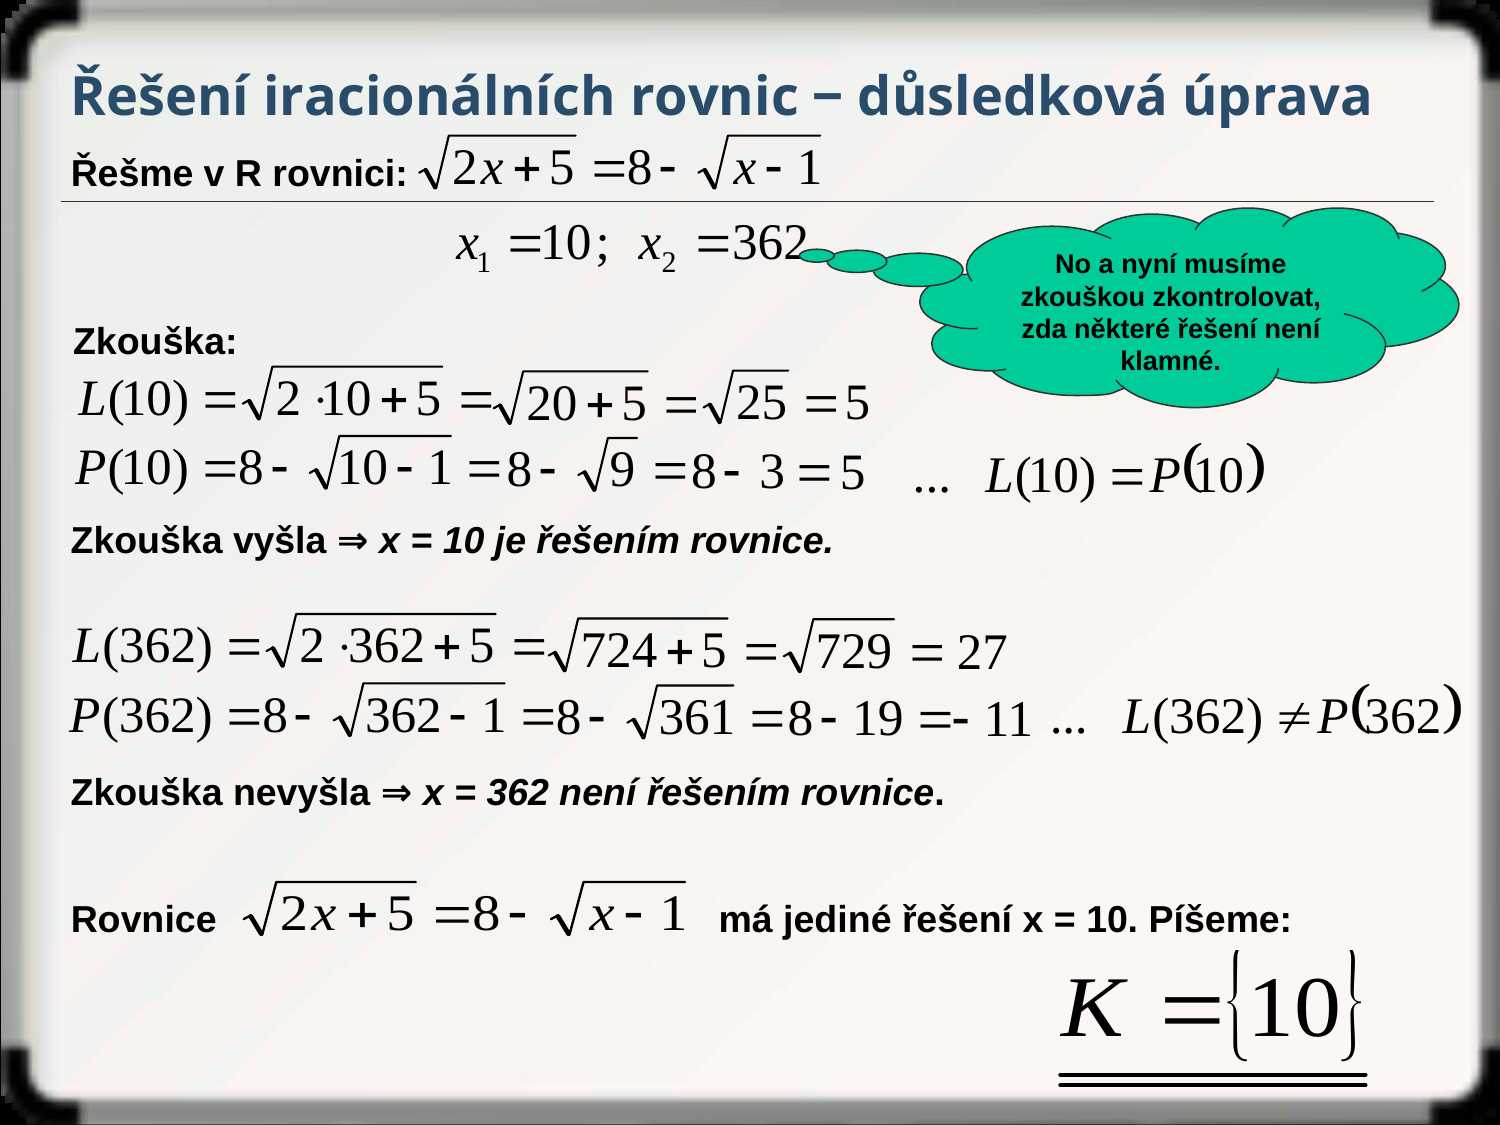

Řešení iracionálních rovnic ‒ důsledková úprava
Řešme v R rovnici:
No a nyní musíme zkouškou zkontrolovat, zda některé řešení není klamné.
Zkouška:
Zkouška vyšla ⇒ x = 10 je řešením rovnice.
Zkouška nevyšla ⇒ x = 362 není řešením rovnice.
Rovnice má jediné řešení x = 10. Píšeme: